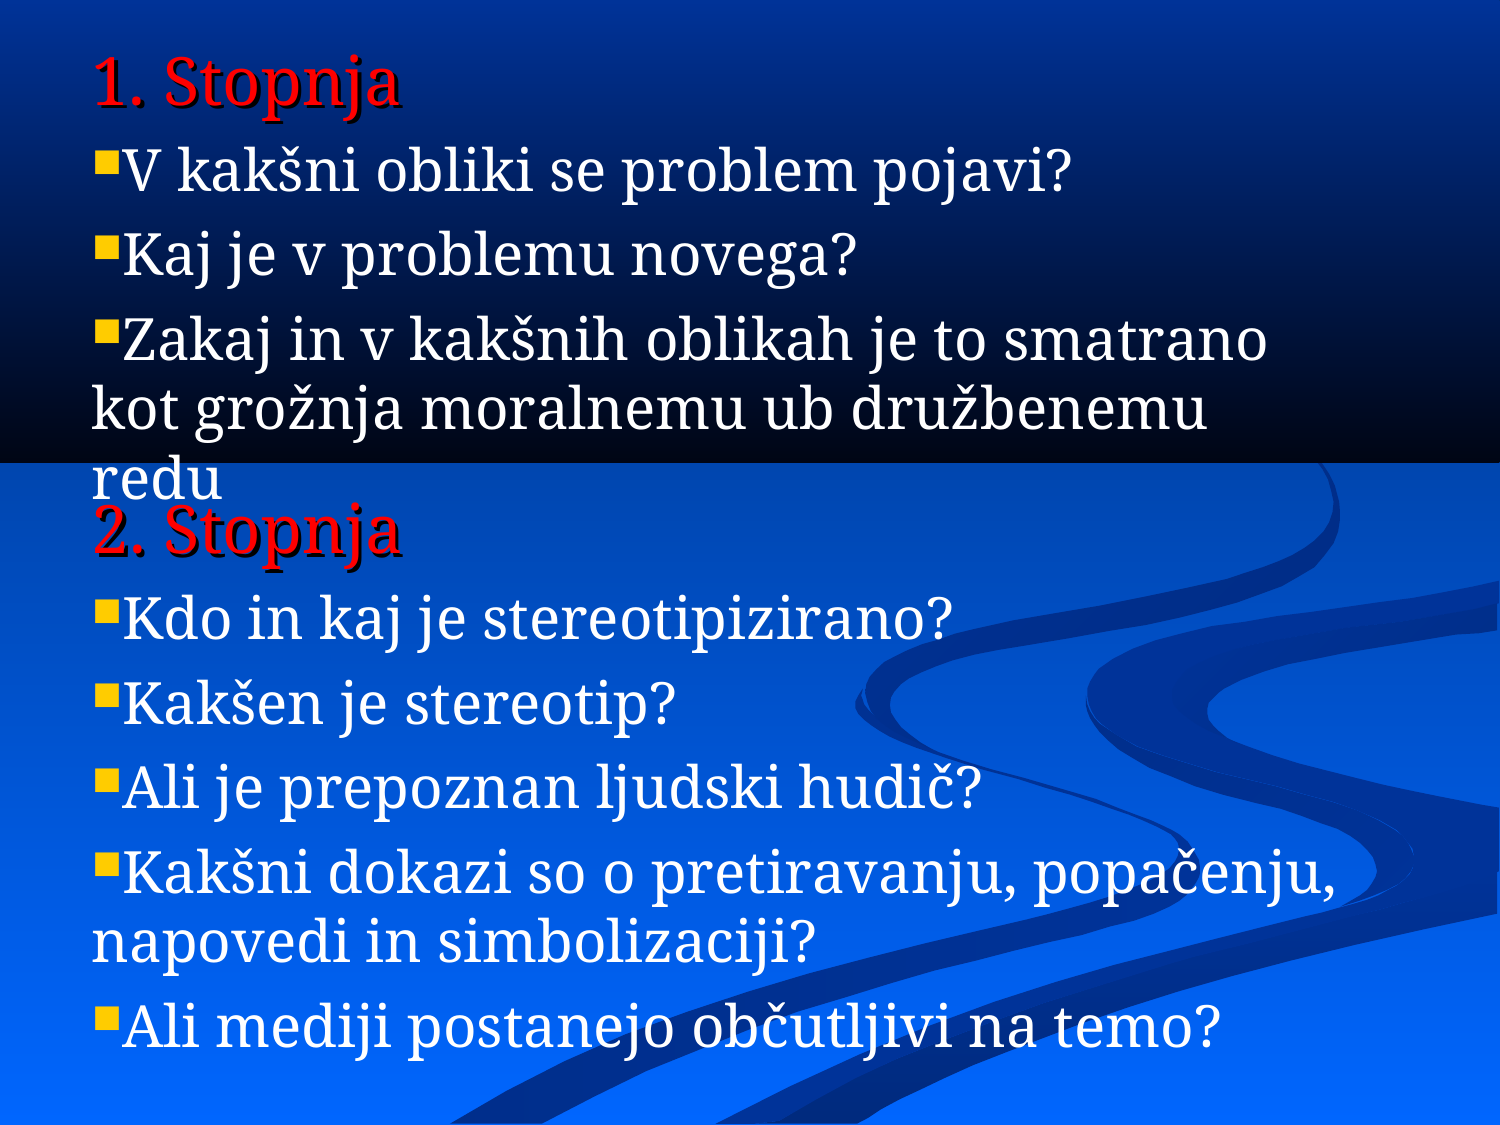

# 1. Stopnja
V kakšni obliki se problem pojavi?
Kaj je v problemu novega?
Zakaj in v kakšnih oblikah je to smatrano kot grožnja moralnemu ub družbenemu redu
2. Stopnja
Kdo in kaj je stereotipizirano?
Kakšen je stereotip?
Ali je prepoznan ljudski hudič?
Kakšni dokazi so o pretiravanju, popačenju, napovedi in simbolizaciji?
Ali mediji postanejo občutljivi na temo?